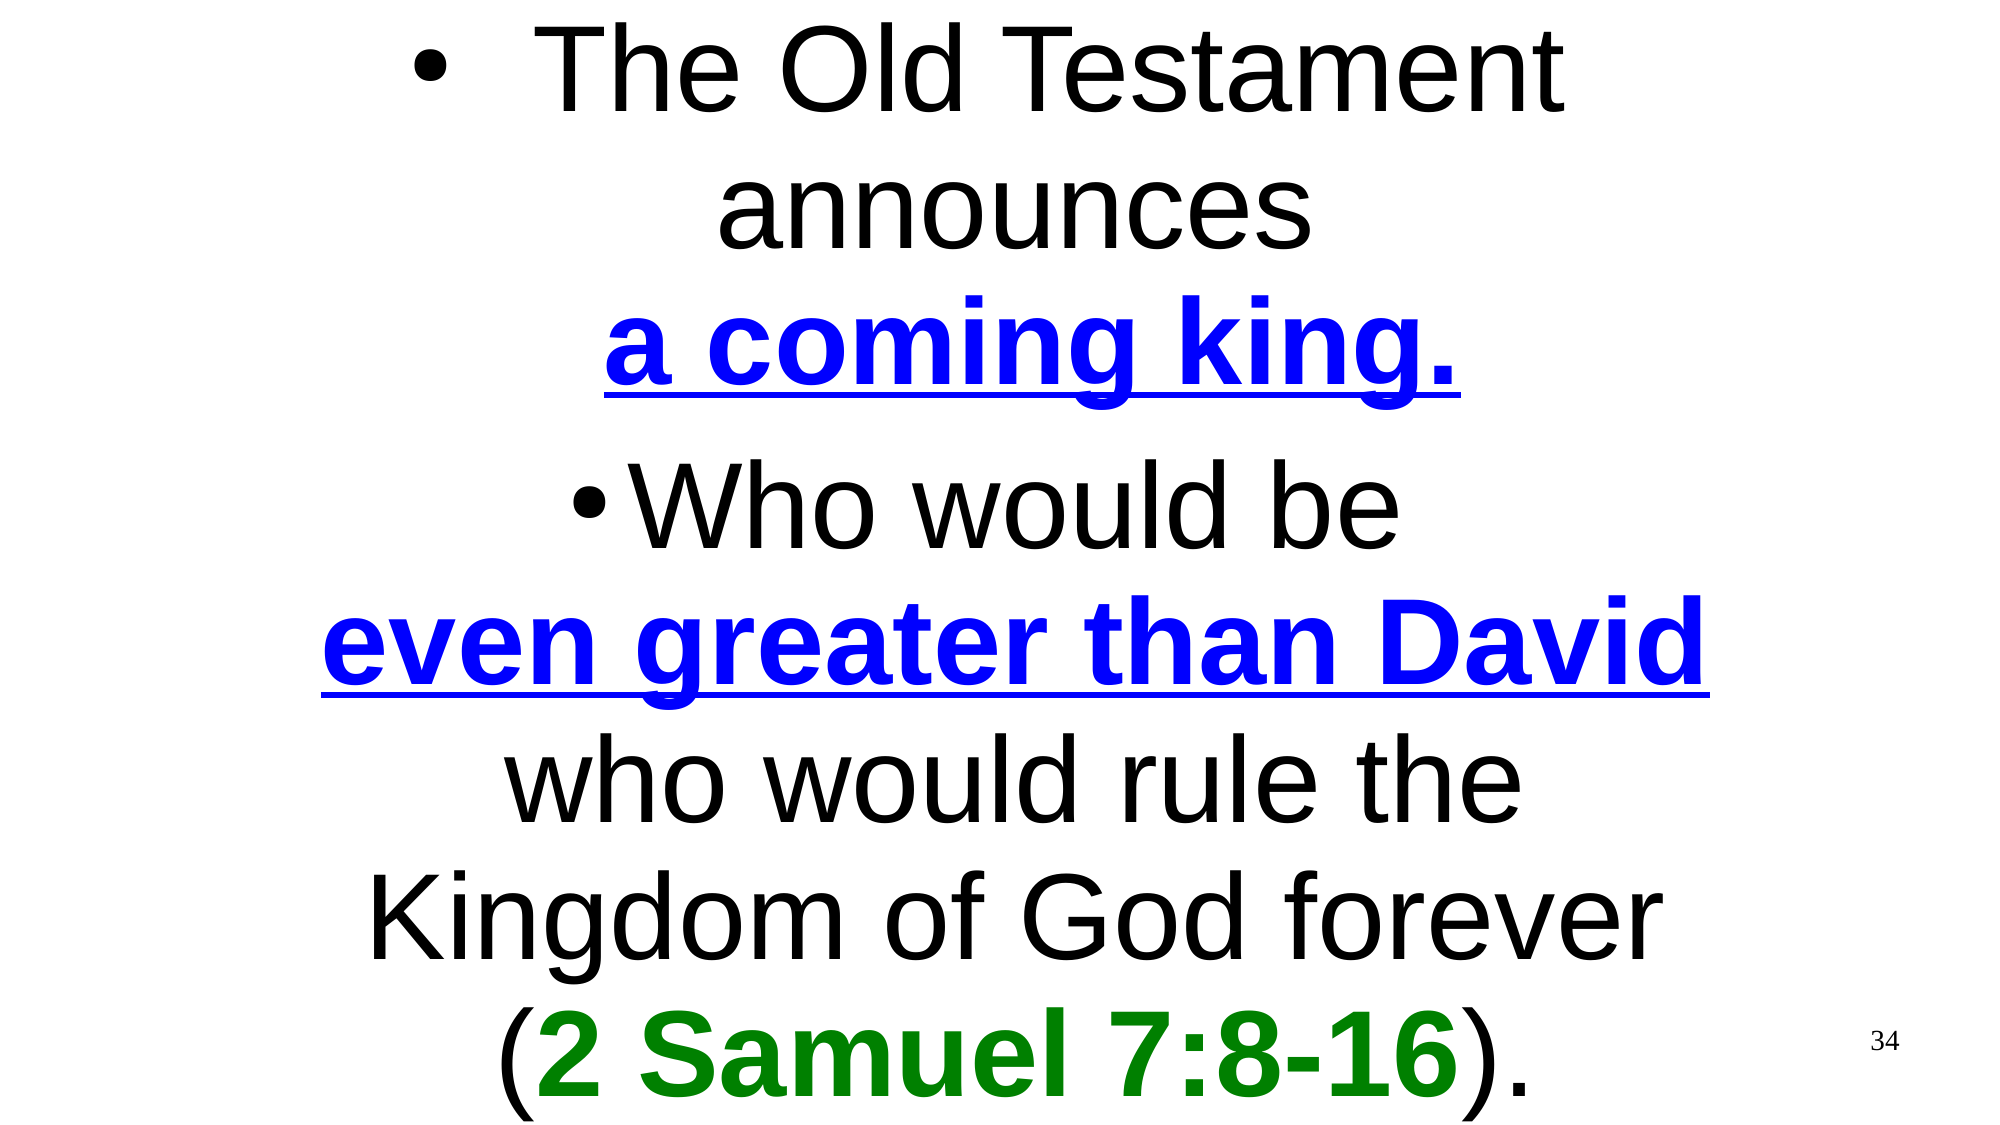

# The Old Testament announces a coming king.
Who would be
even greater than David
who would rule the
Kingdom of God forever
(2 Samuel 7:8-16).
34